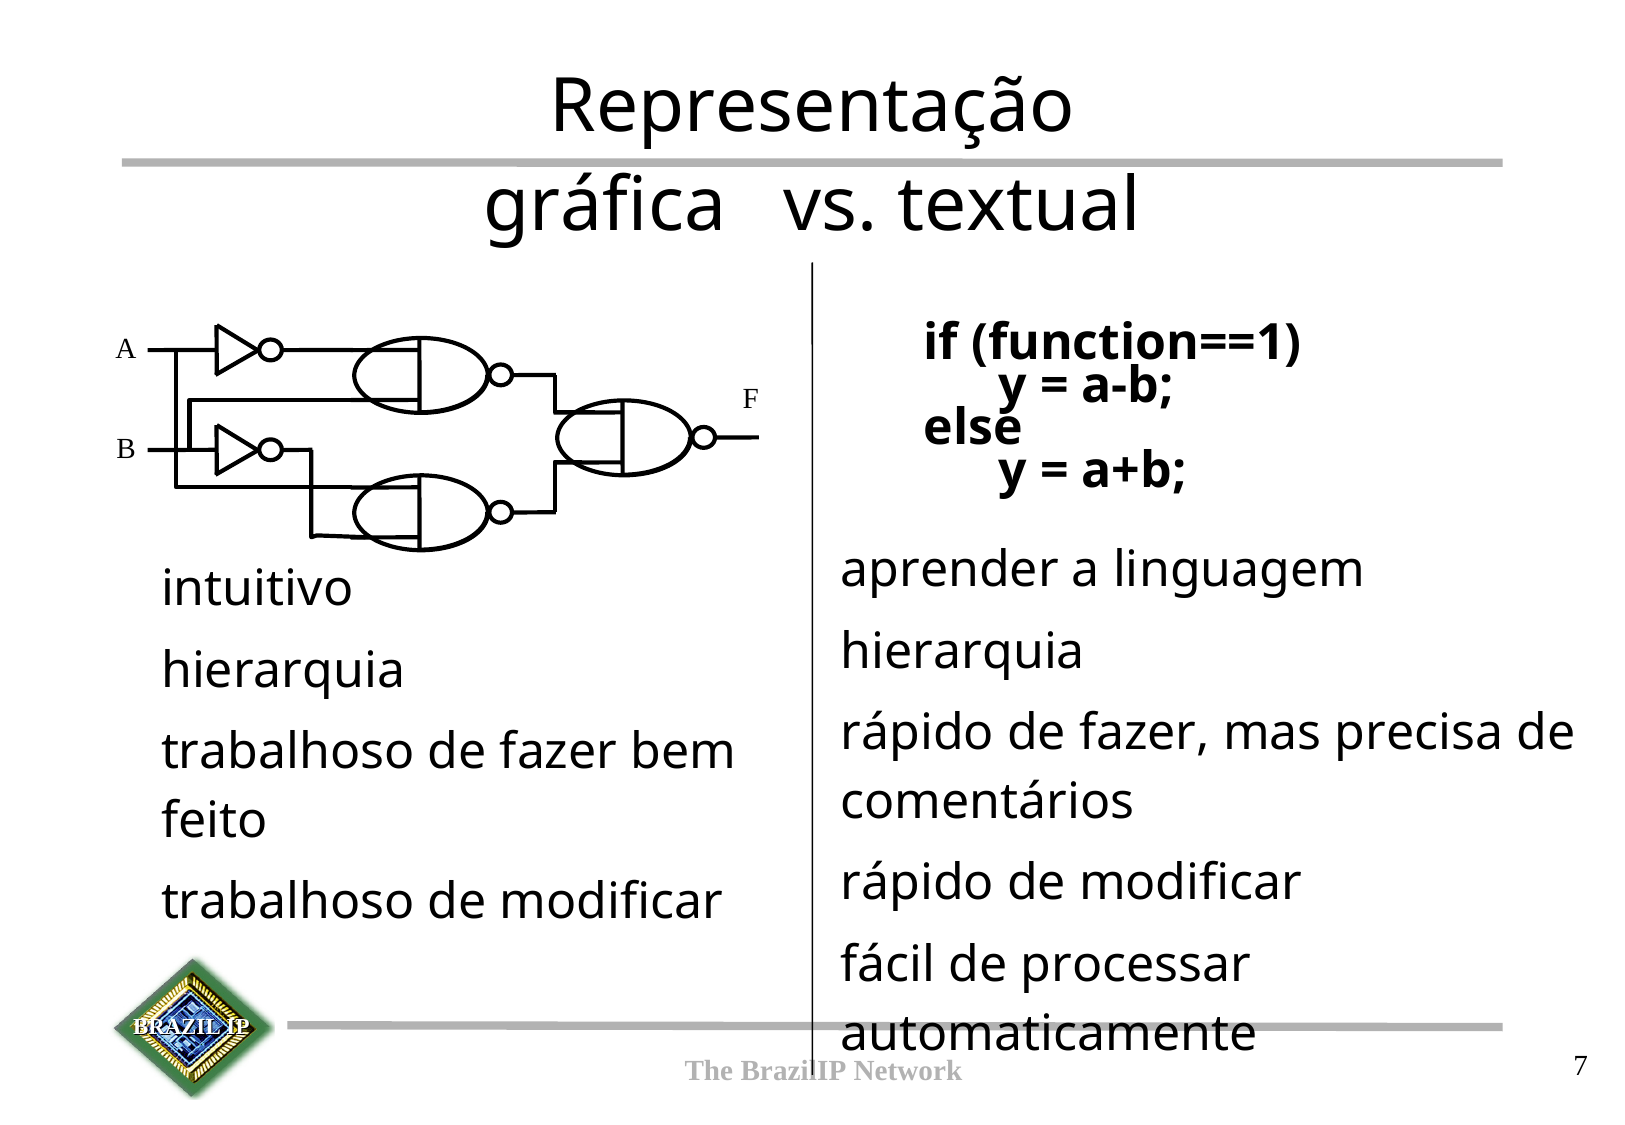

# Representação gráfica	vs. textual
if (function==1)‏
	y = a-b;
else
	y = a+b;
 A
F
 B
aprender a linguagem
hierarquia
rápido de fazer, mas precisa de comentários
rápido de modificar
fácil de processar automaticamente
intuitivo
hierarquia
trabalhoso de fazer bem feito
trabalhoso de modificar
7